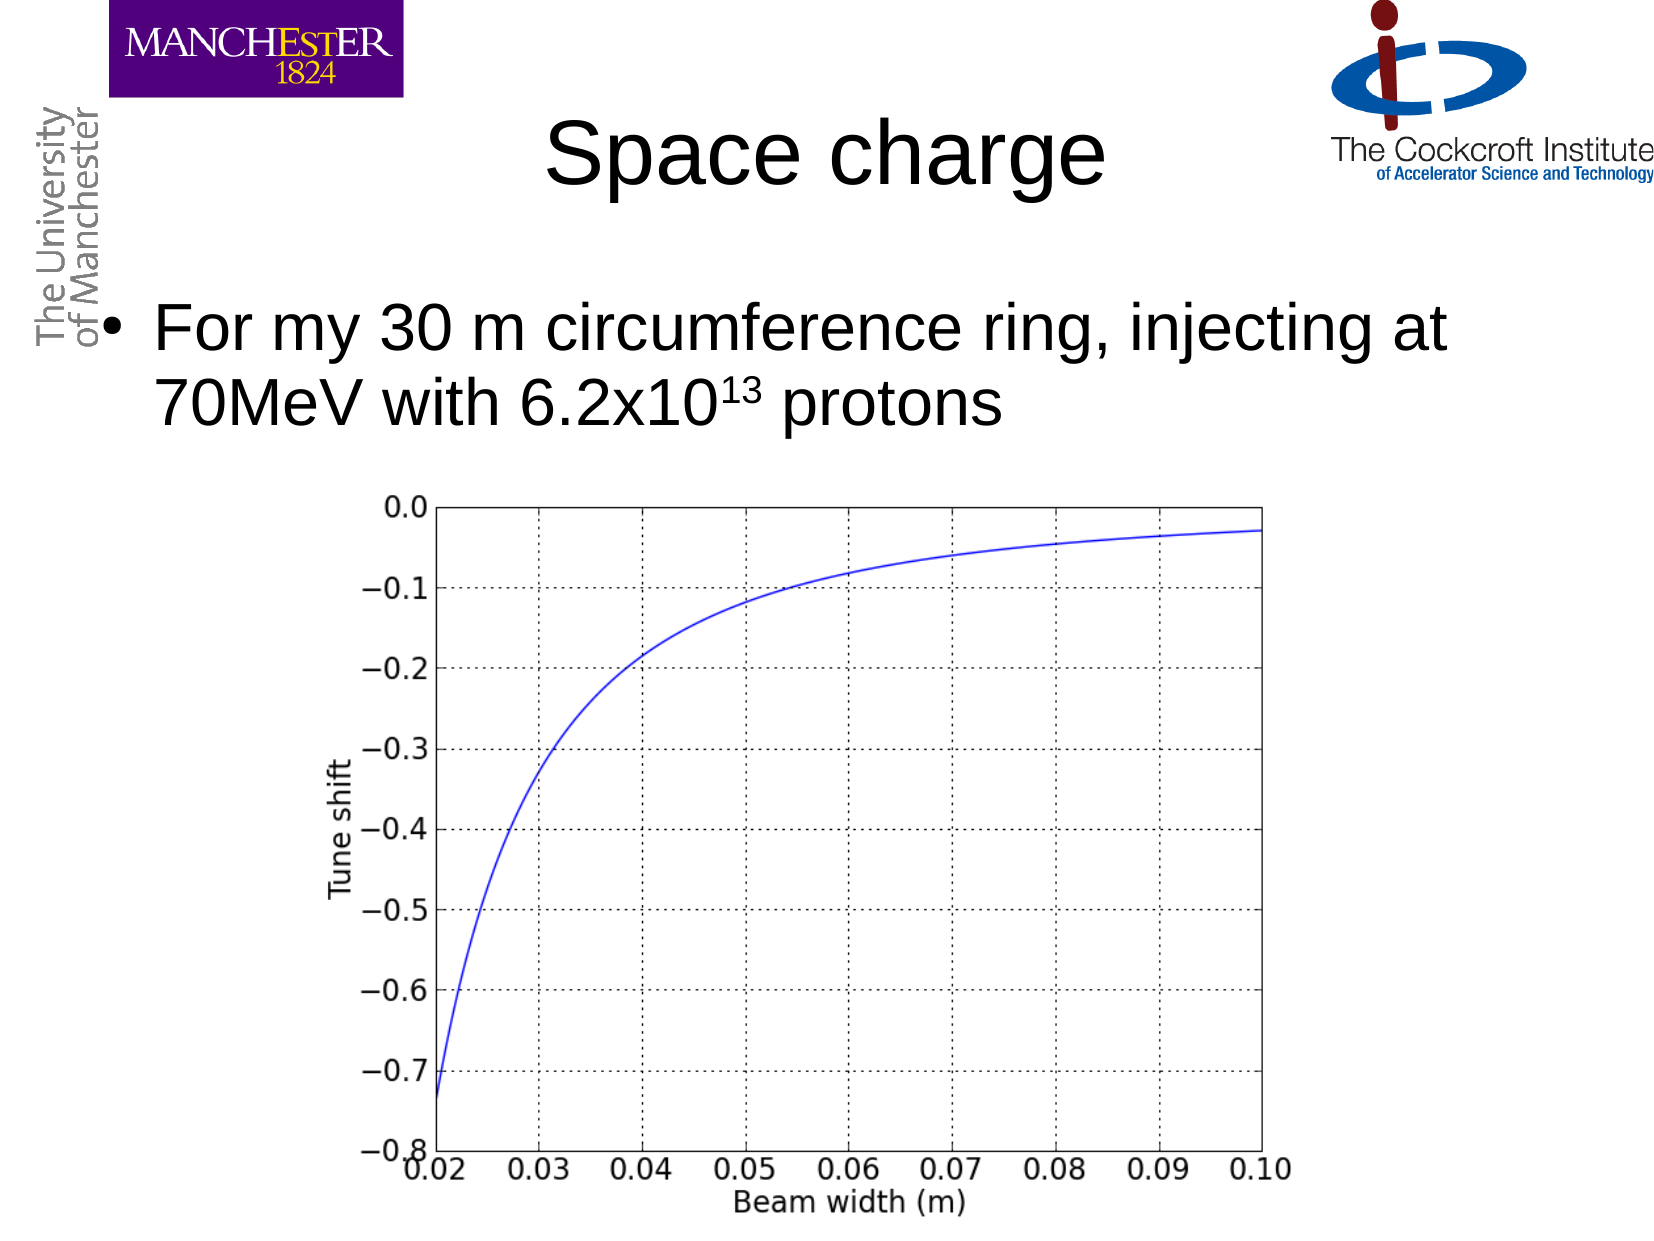

# Space charge
For my 30 m circumference ring, injecting at 70MeV with 6.2x1013 protons